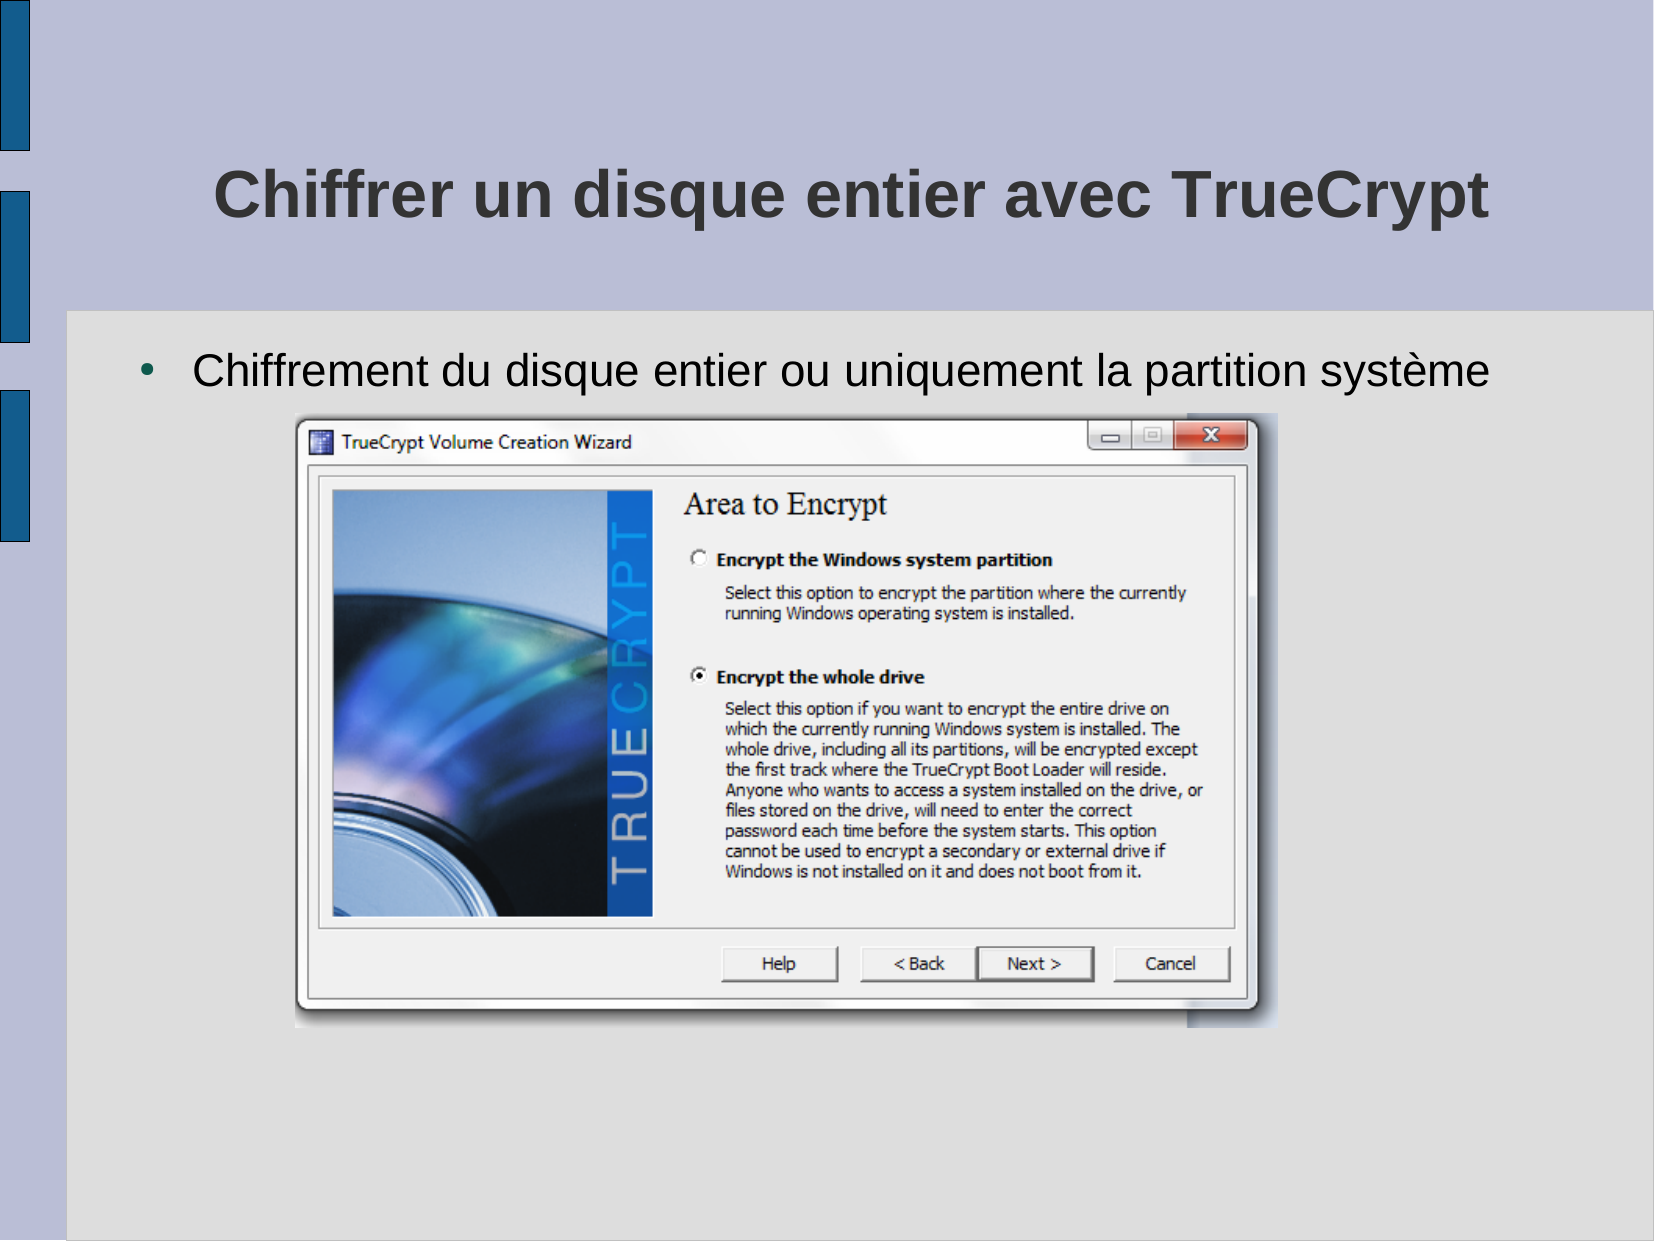

# Chiffrer un disque entier avec TrueCrypt
Chiffrement du disque entier ou uniquement la partition système